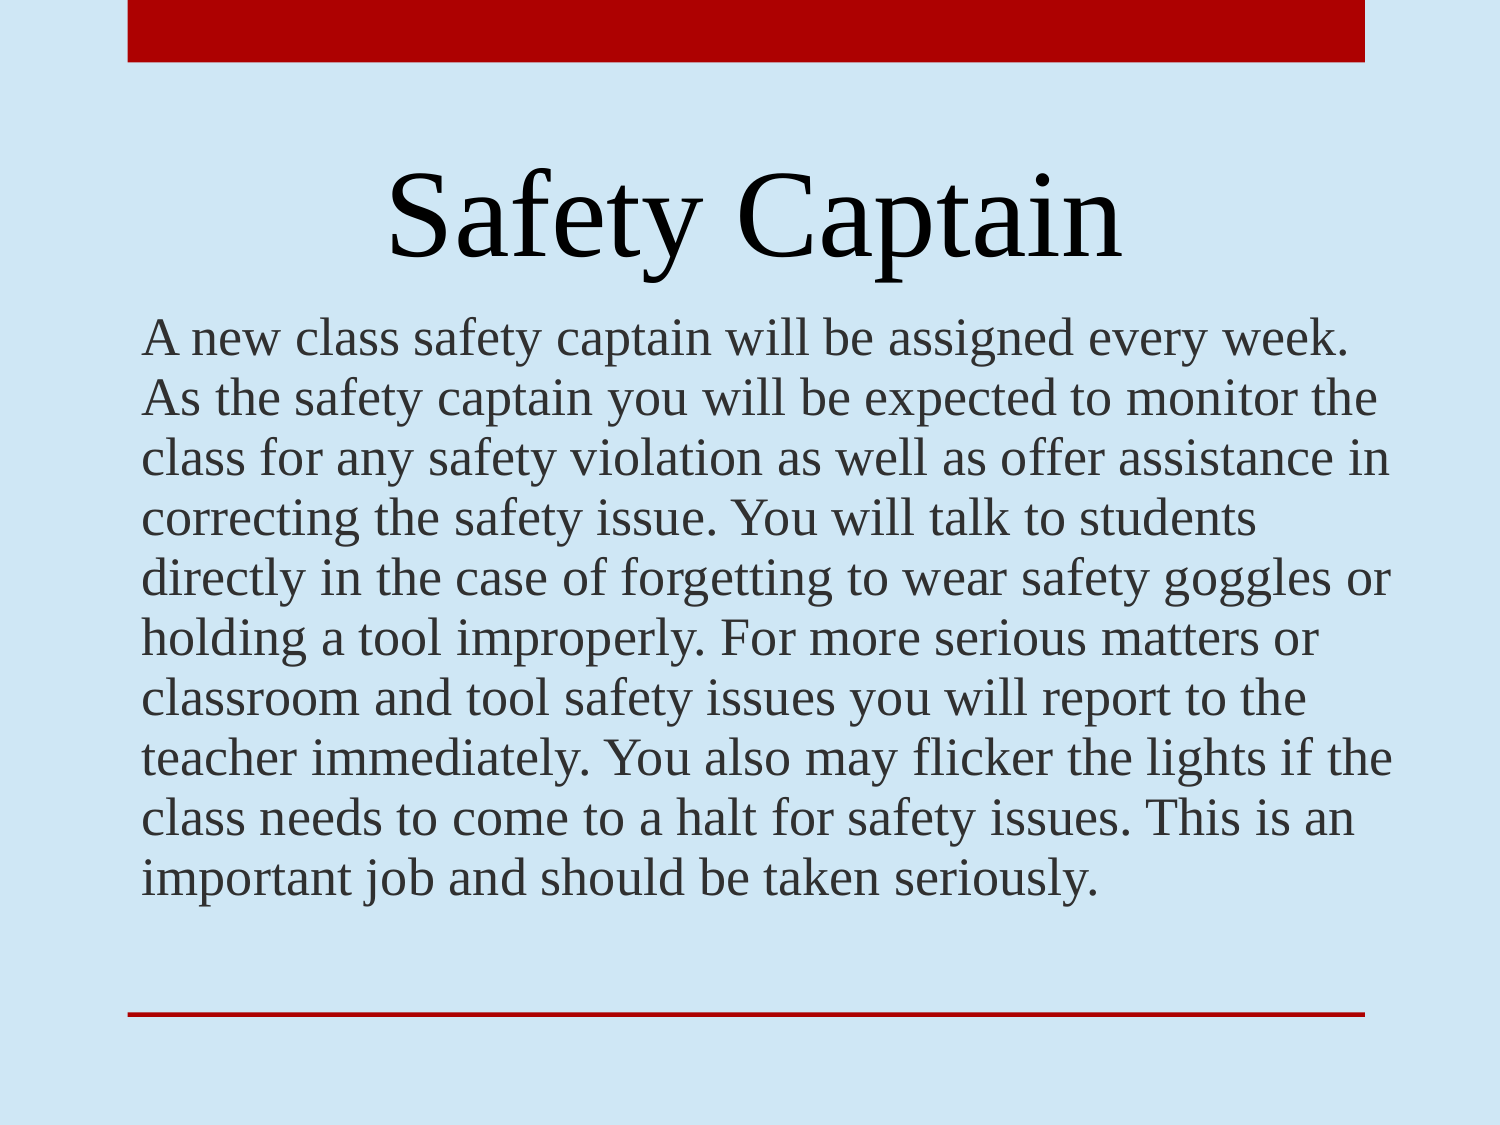

# Safety Captain
A new class safety captain will be assigned every week. As the safety captain you will be expected to monitor the class for any safety violation as well as offer assistance in correcting the safety issue. You will talk to students directly in the case of forgetting to wear safety goggles or holding a tool improperly. For more serious matters or classroom and tool safety issues you will report to the teacher immediately. You also may flicker the lights if the class needs to come to a halt for safety issues. This is an important job and should be taken seriously.